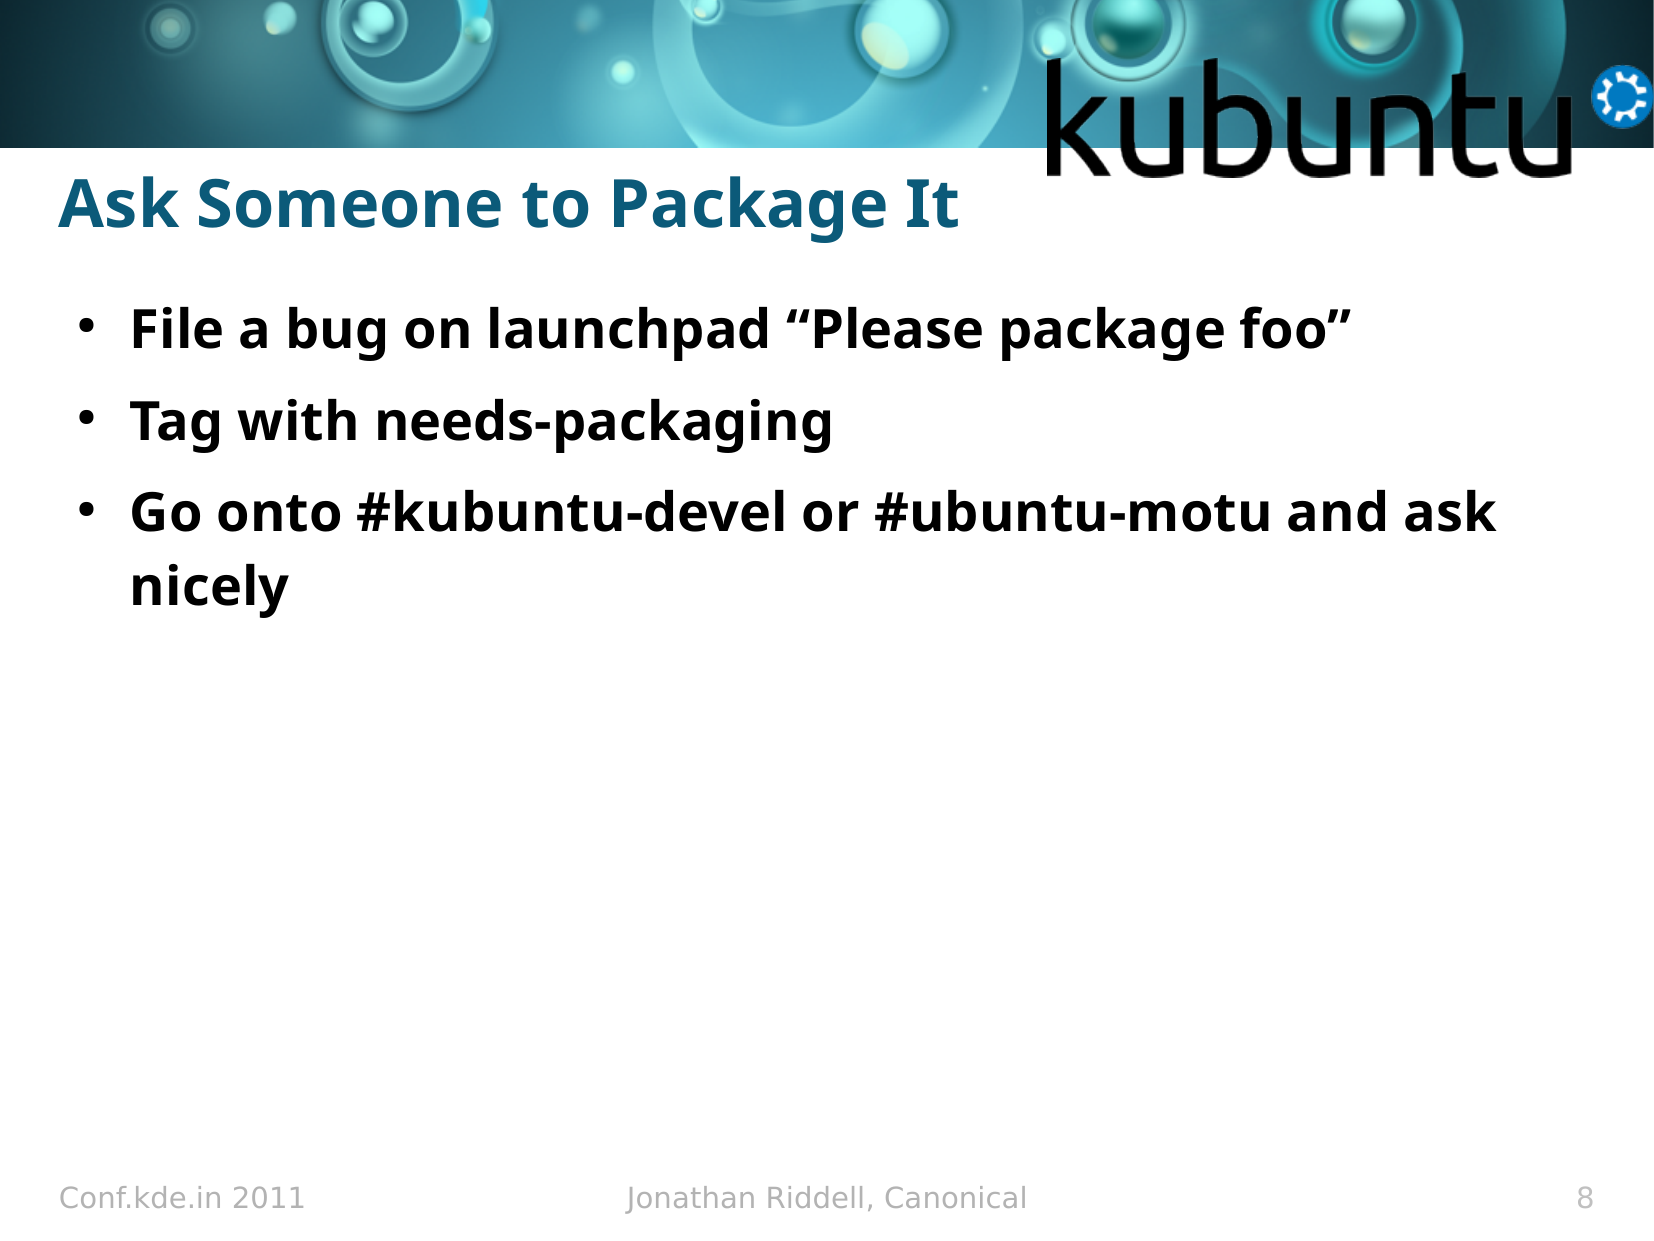

# Ask Someone to Package It
File a bug on launchpad “Please package foo”
Tag with needs-packaging
Go onto #kubuntu-devel or #ubuntu-motu and ask nicely
Name
www.kde.org
8